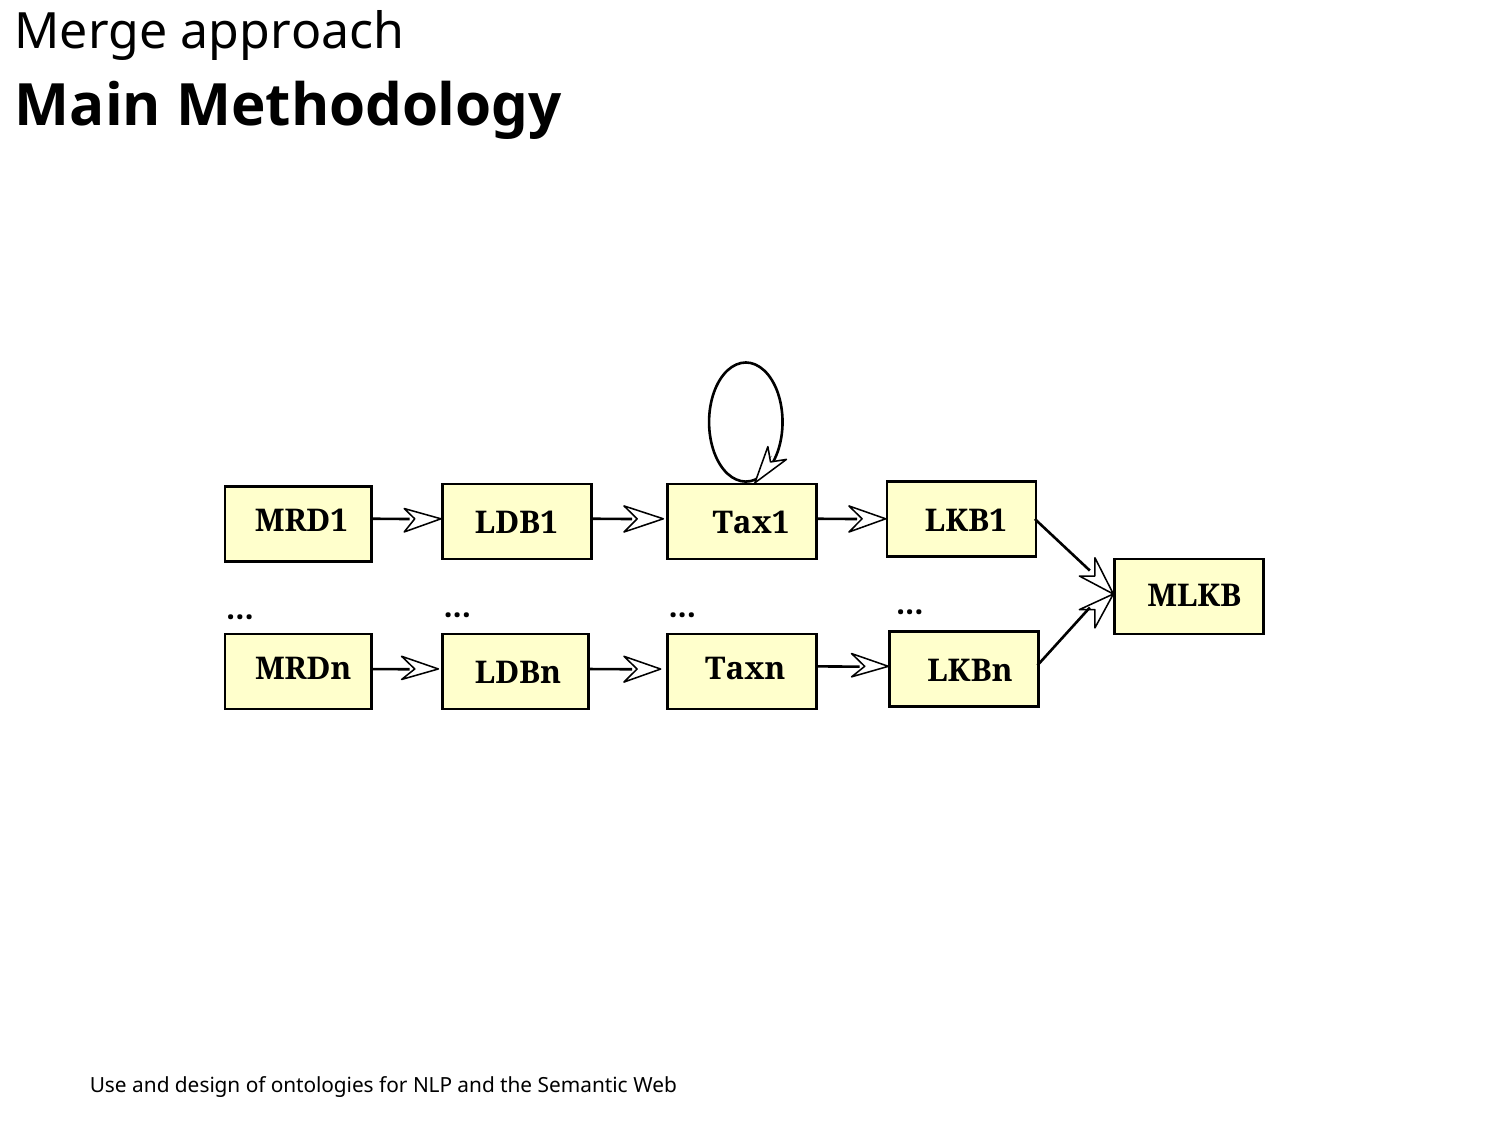

# Merge approach Main Methodology
MRD1
LKB1
LDB1
Tax1
MLKB
...
...
...
...
MRDn
Taxn
LKBn
LDBn